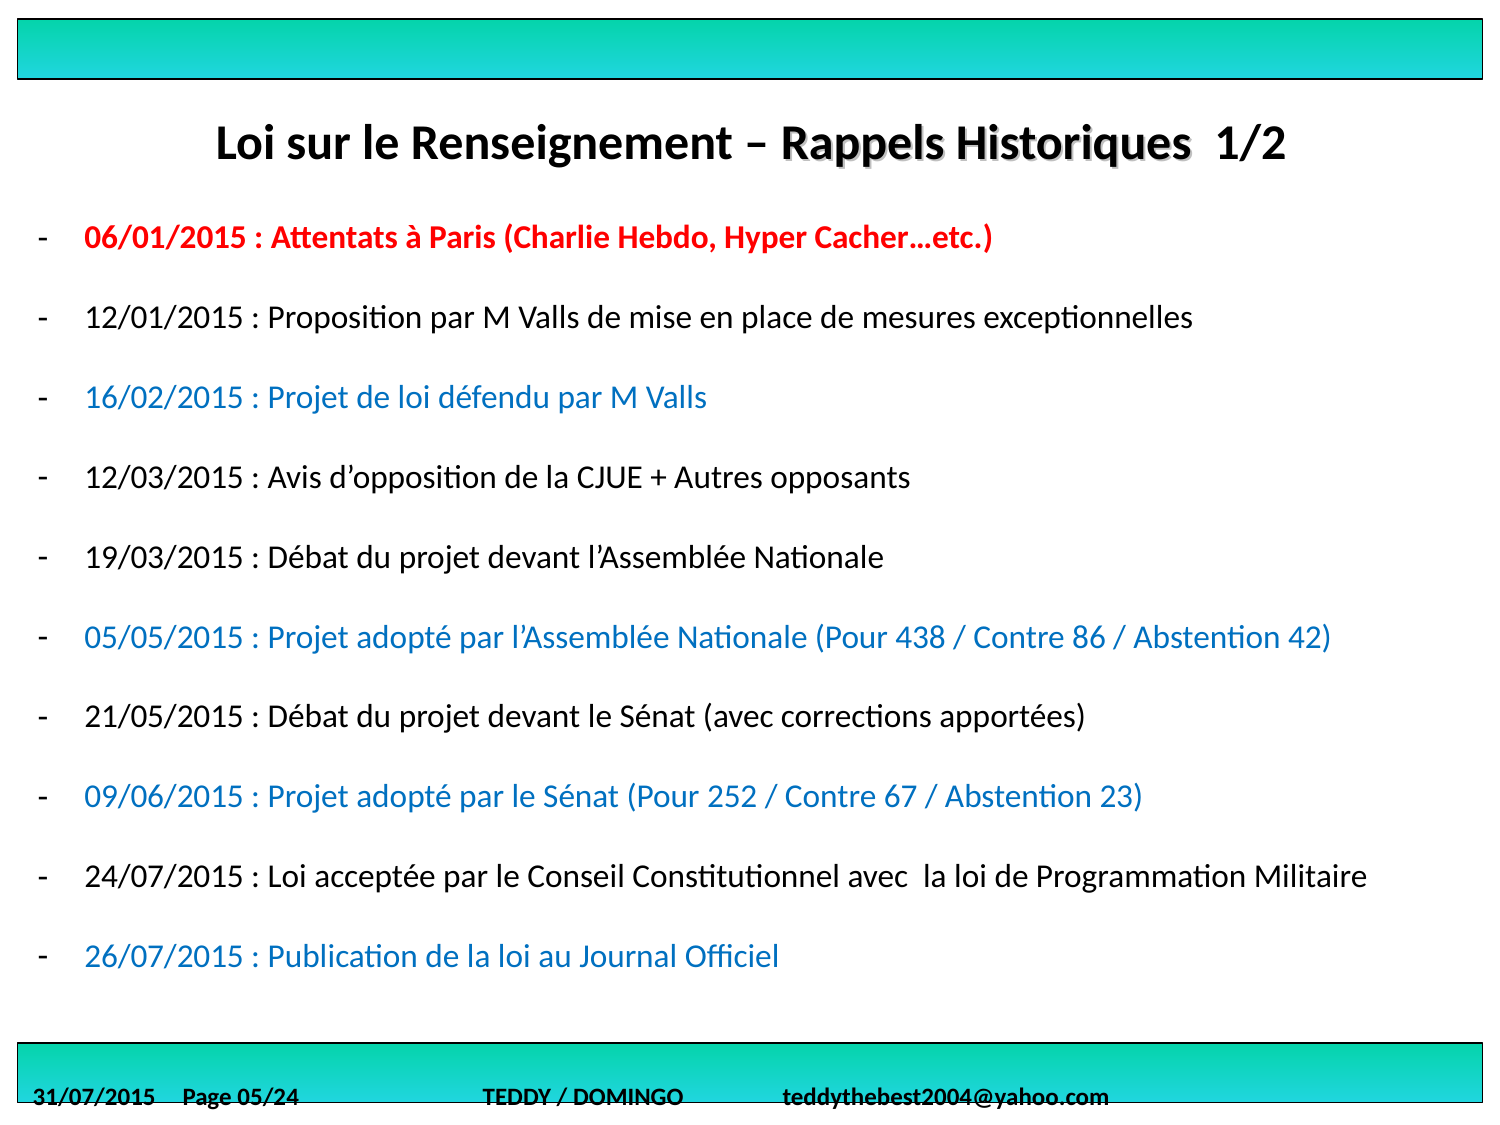

Loi sur le Renseignement – Rappels Historiques 1/2
06/01/2015 : Attentats à Paris (Charlie Hebdo, Hyper Cacher…etc.)
12/01/2015 : Proposition par M Valls de mise en place de mesures exceptionnelles
16/02/2015 : Projet de loi défendu par M Valls
12/03/2015 : Avis d’opposition de la CJUE + Autres opposants
19/03/2015 : Débat du projet devant l’Assemblée Nationale
05/05/2015 : Projet adopté par l’Assemblée Nationale (Pour 438 / Contre 86 / Abstention 42)
21/05/2015 : Débat du projet devant le Sénat (avec corrections apportées)
09/06/2015 : Projet adopté par le Sénat (Pour 252 / Contre 67 / Abstention 23)
24/07/2015 : Loi acceptée par le Conseil Constitutionnel avec la loi de Programmation Militaire
26/07/2015 : Publication de la loi au Journal Officiel
31/07/2015	Page 05/24			TEDDY / DOMINGO		teddythebest2004@yahoo.com